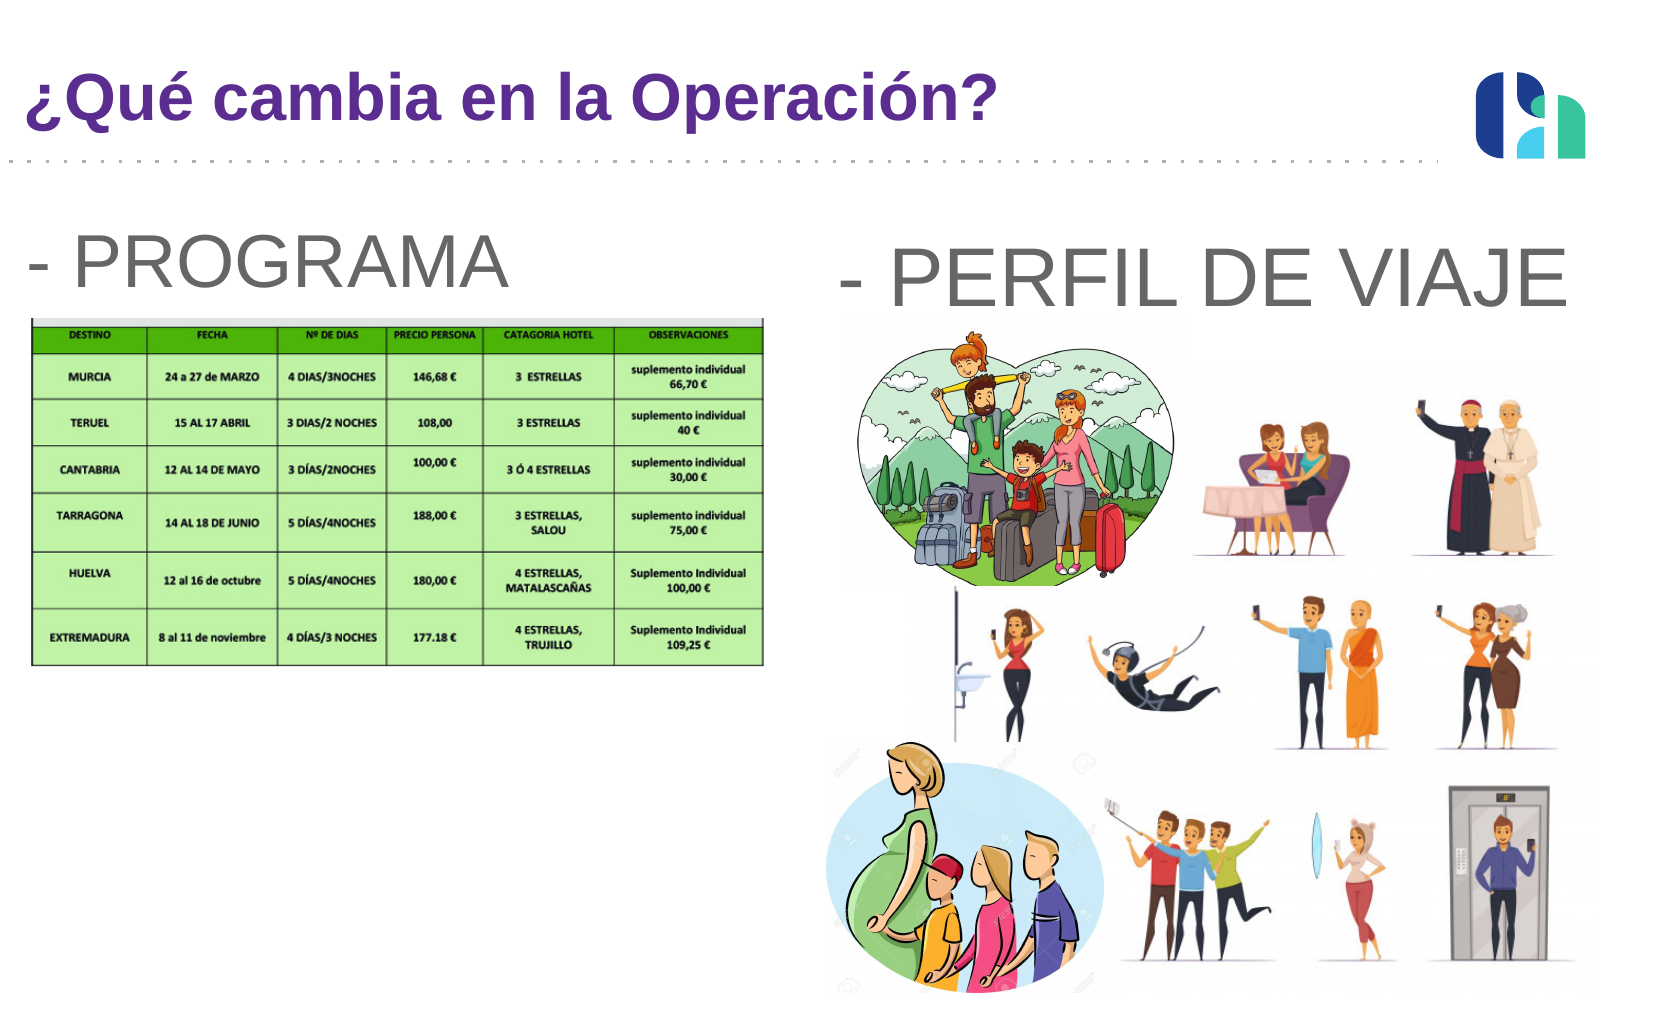

¿Qué cambia en la Operación?
- PROGRAMA
- PERFIL DE VIAJE
3